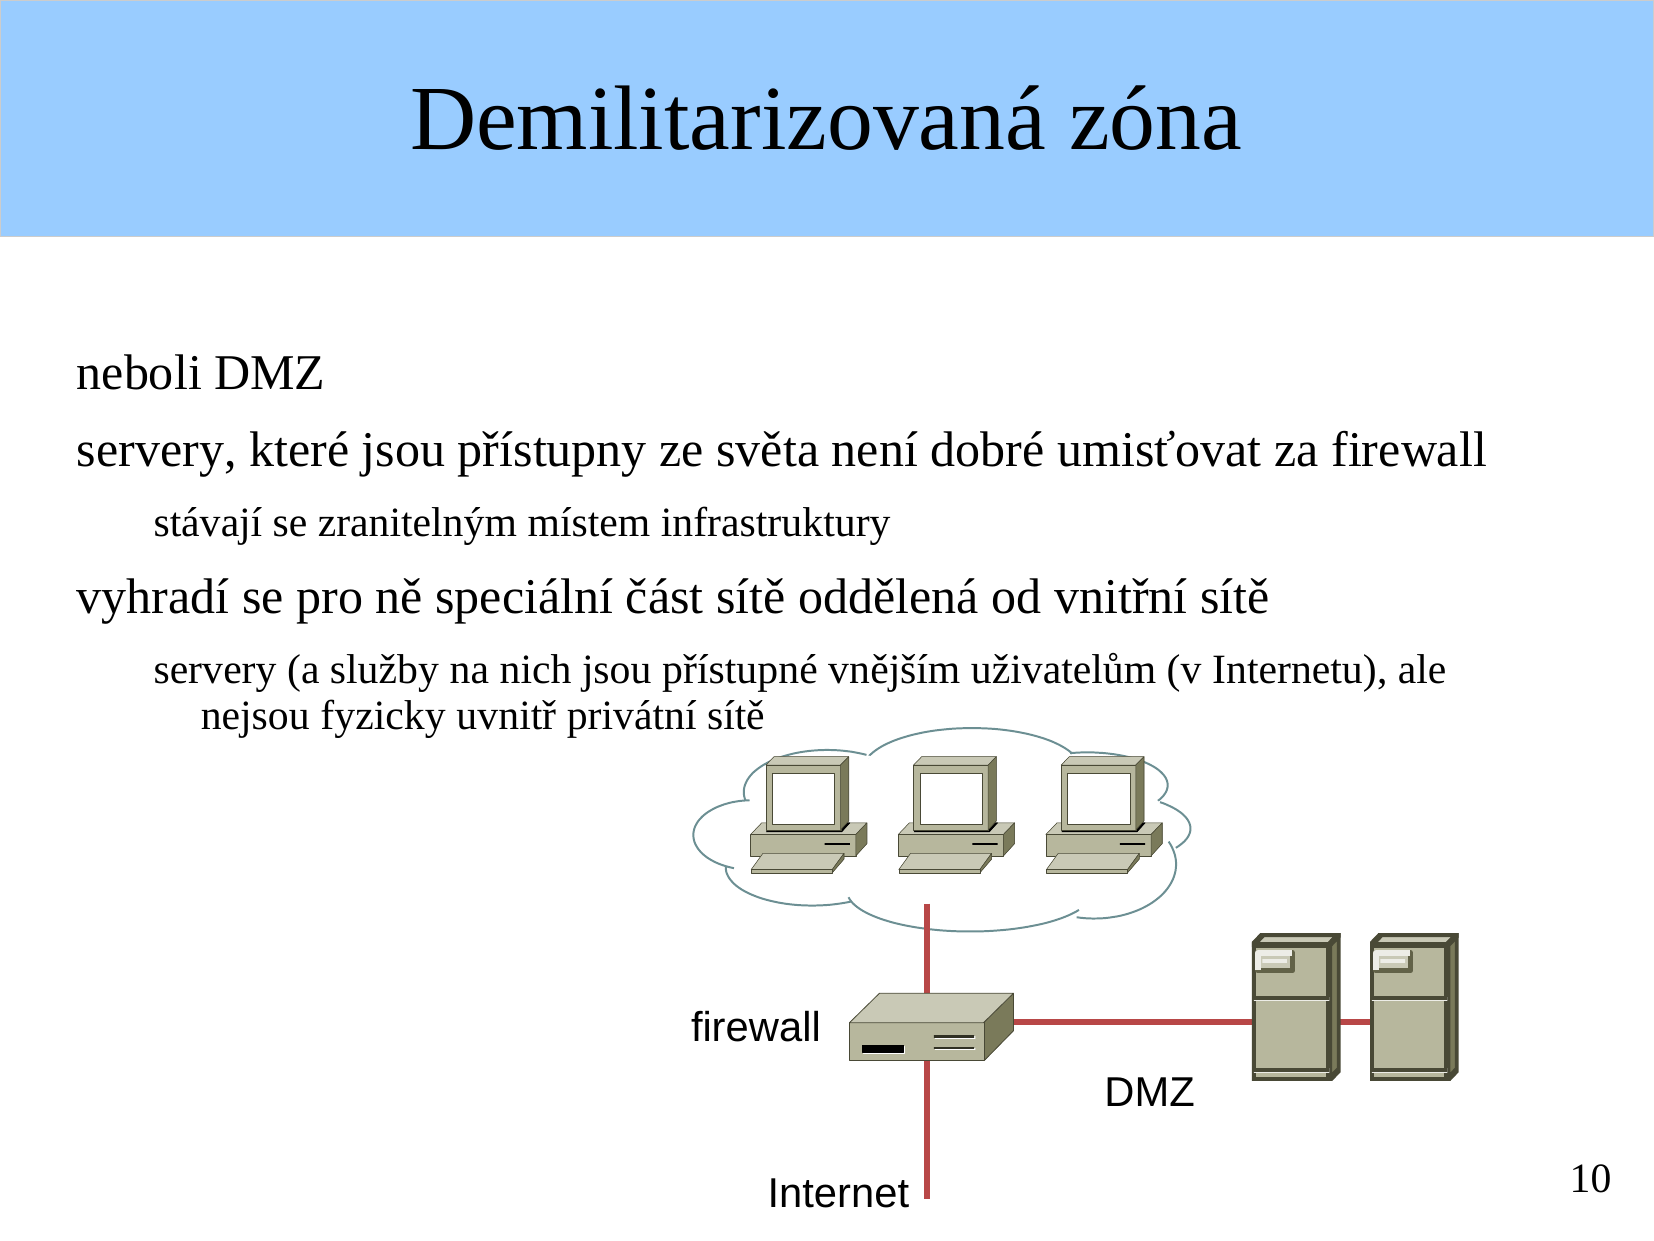

# Demilitarizovaná zóna
neboli DMZ
servery, které jsou přístupny ze světa není dobré umisťovat za firewall
stávají se zranitelným místem infrastruktury
vyhradí se pro ně speciální část sítě oddělená od vnitřní sítě
servery (a služby na nich jsou přístupné vnějším uživatelům (v Internetu), ale nejsou fyzicky uvnitř privátní sítě
firewall
DMZ
Internet